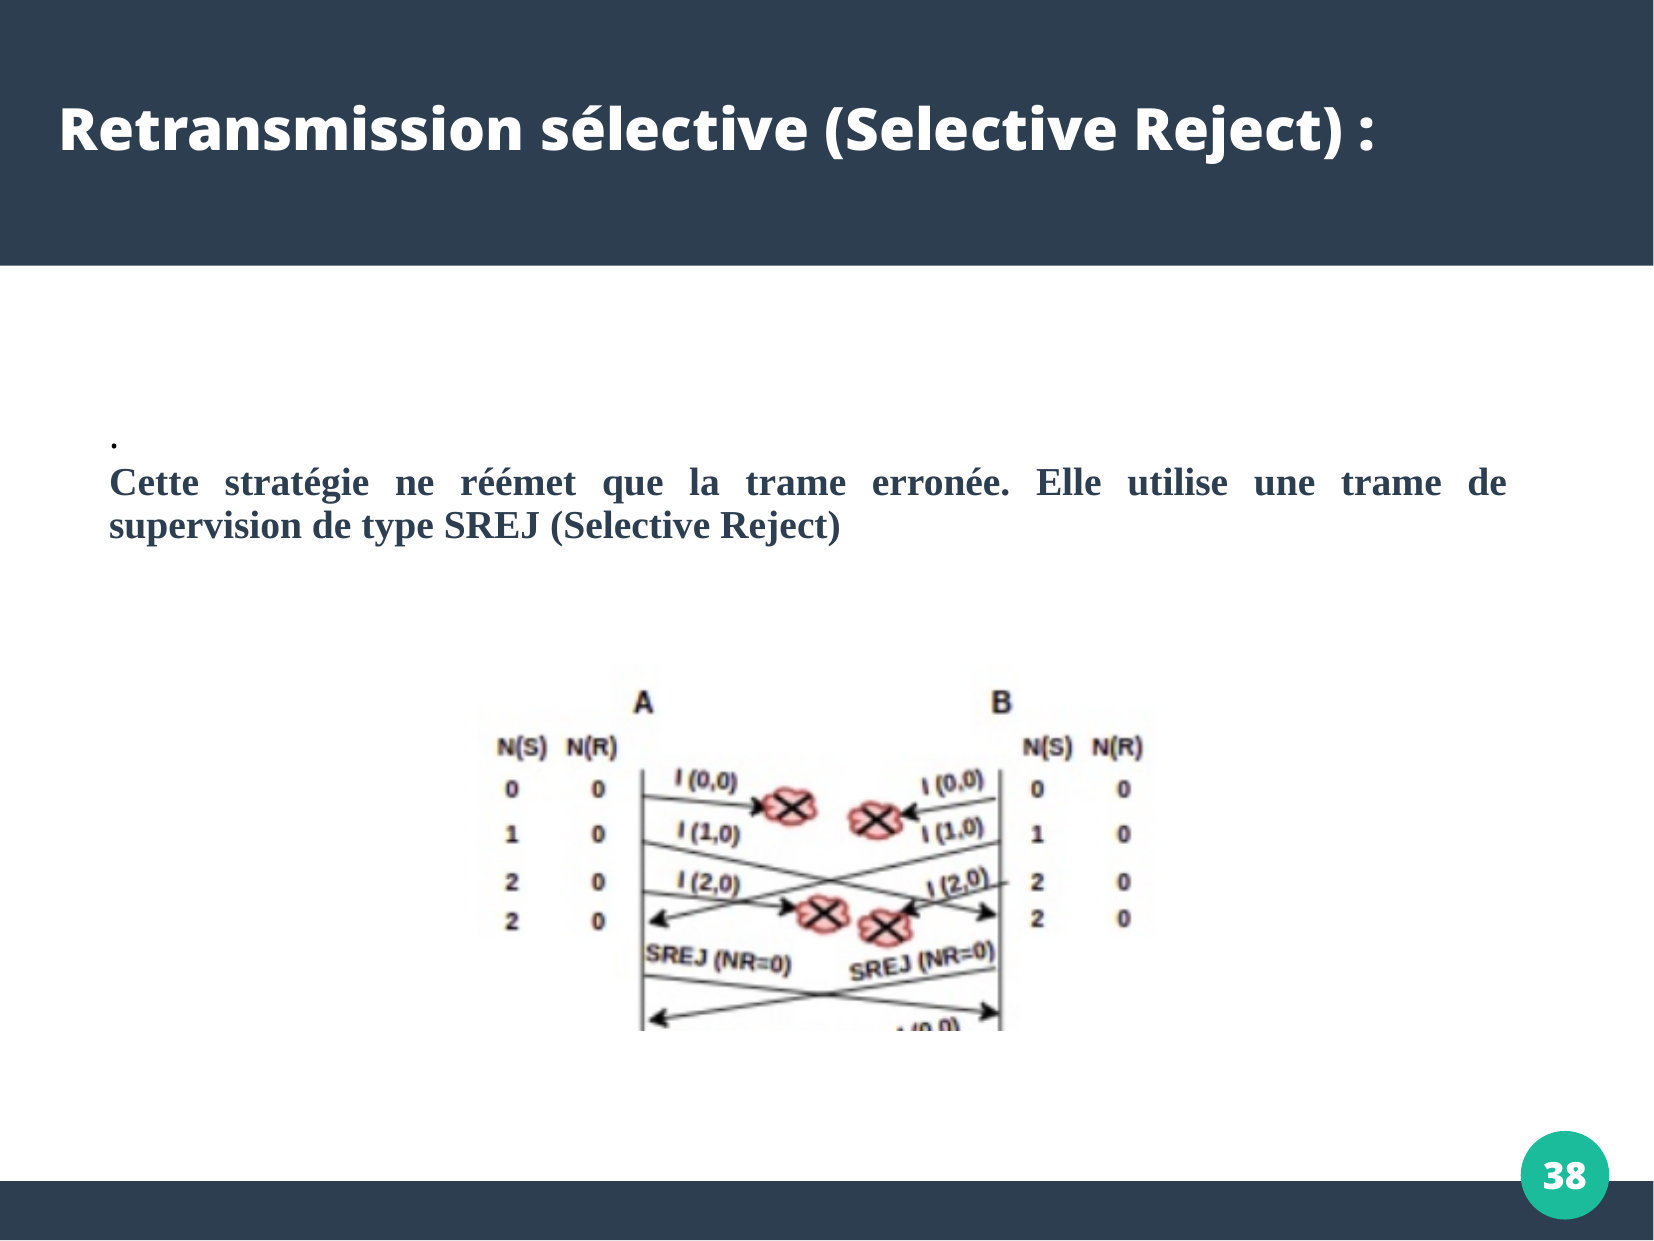

# Retransmission sélective (Selective Reject) :
.
Cette stratégie ne réémet que la trame erronée. Elle utilise une trame de supervision de type SREJ (Selective Reject)
38